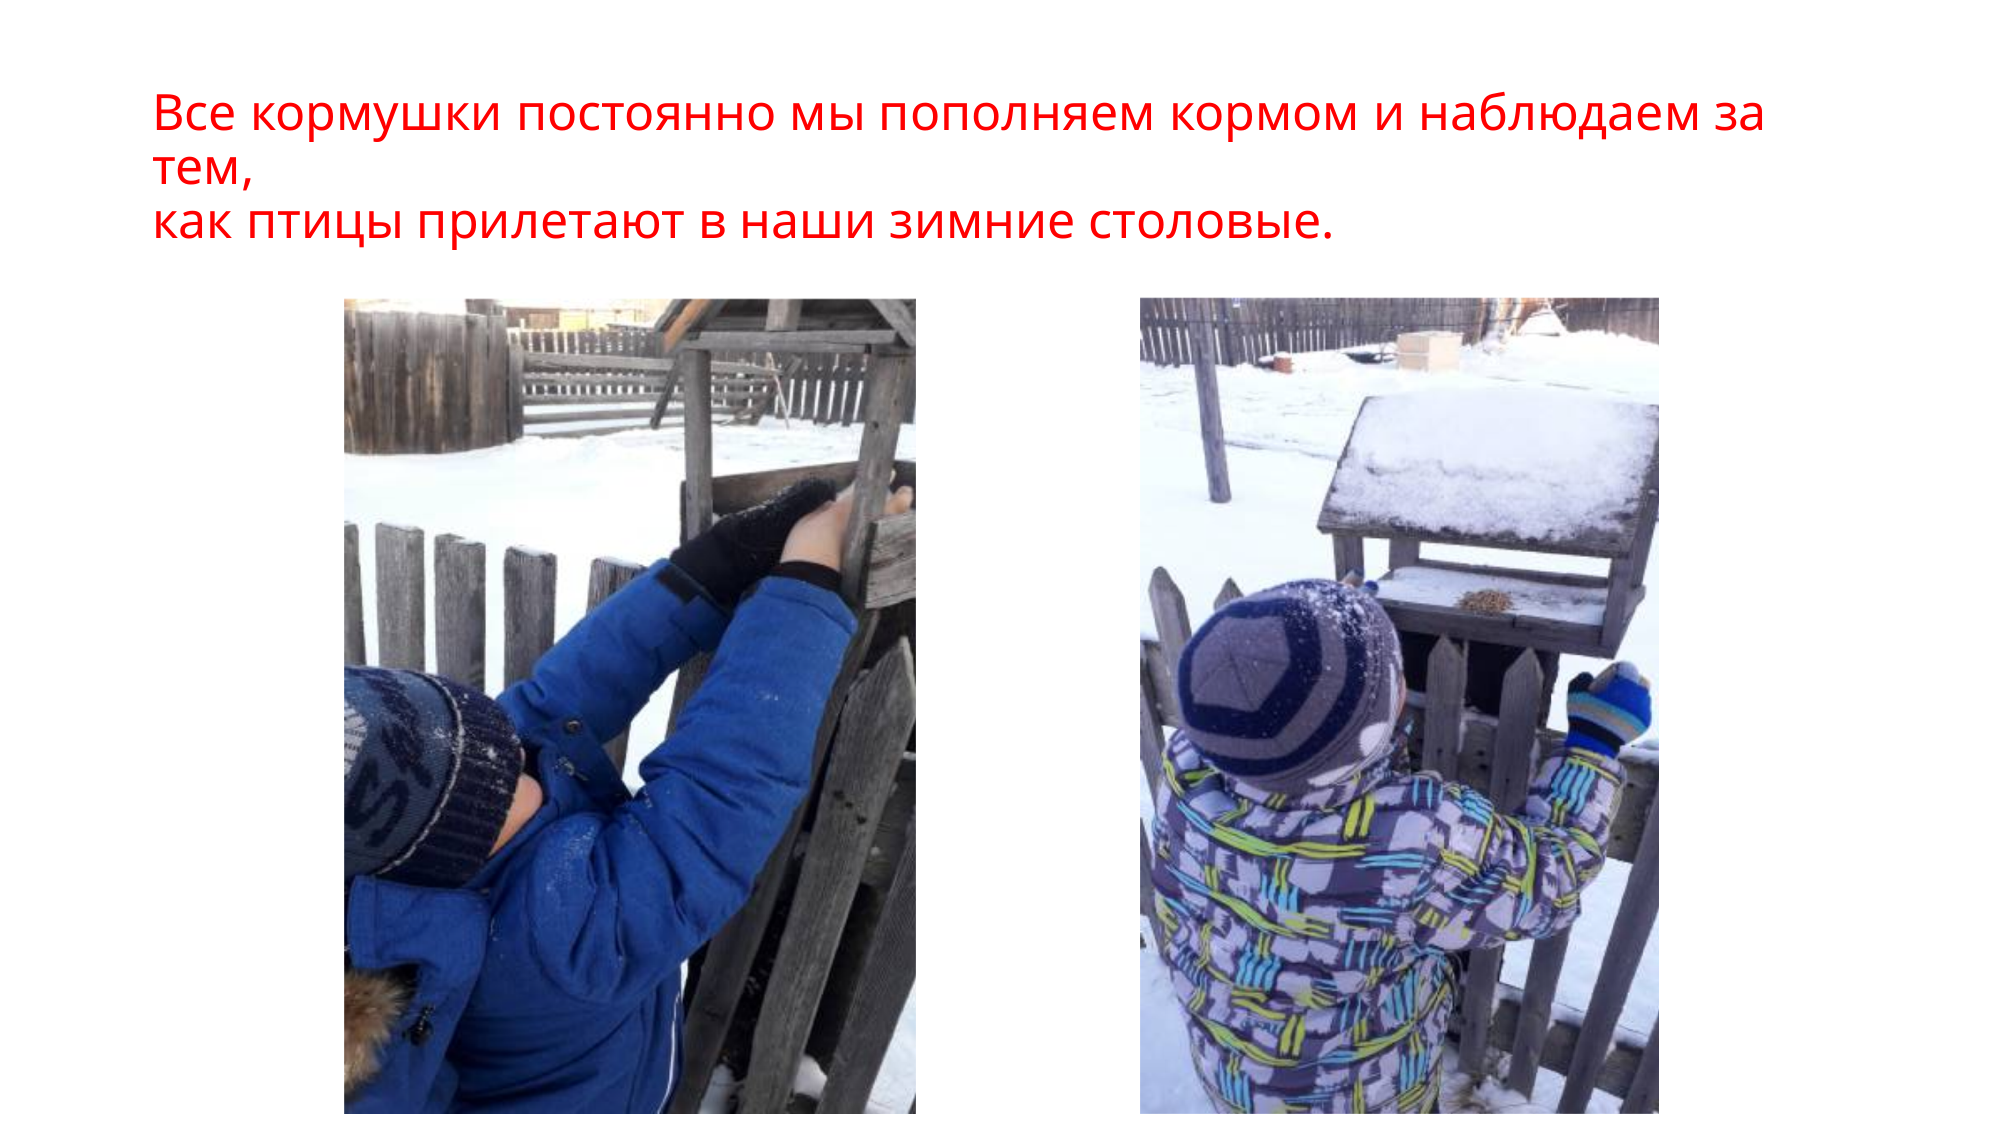

# Все кормушки постоянно мы пополняем кормом и наблюдаем за тем, как птицы прилетают в наши зимние столовые.